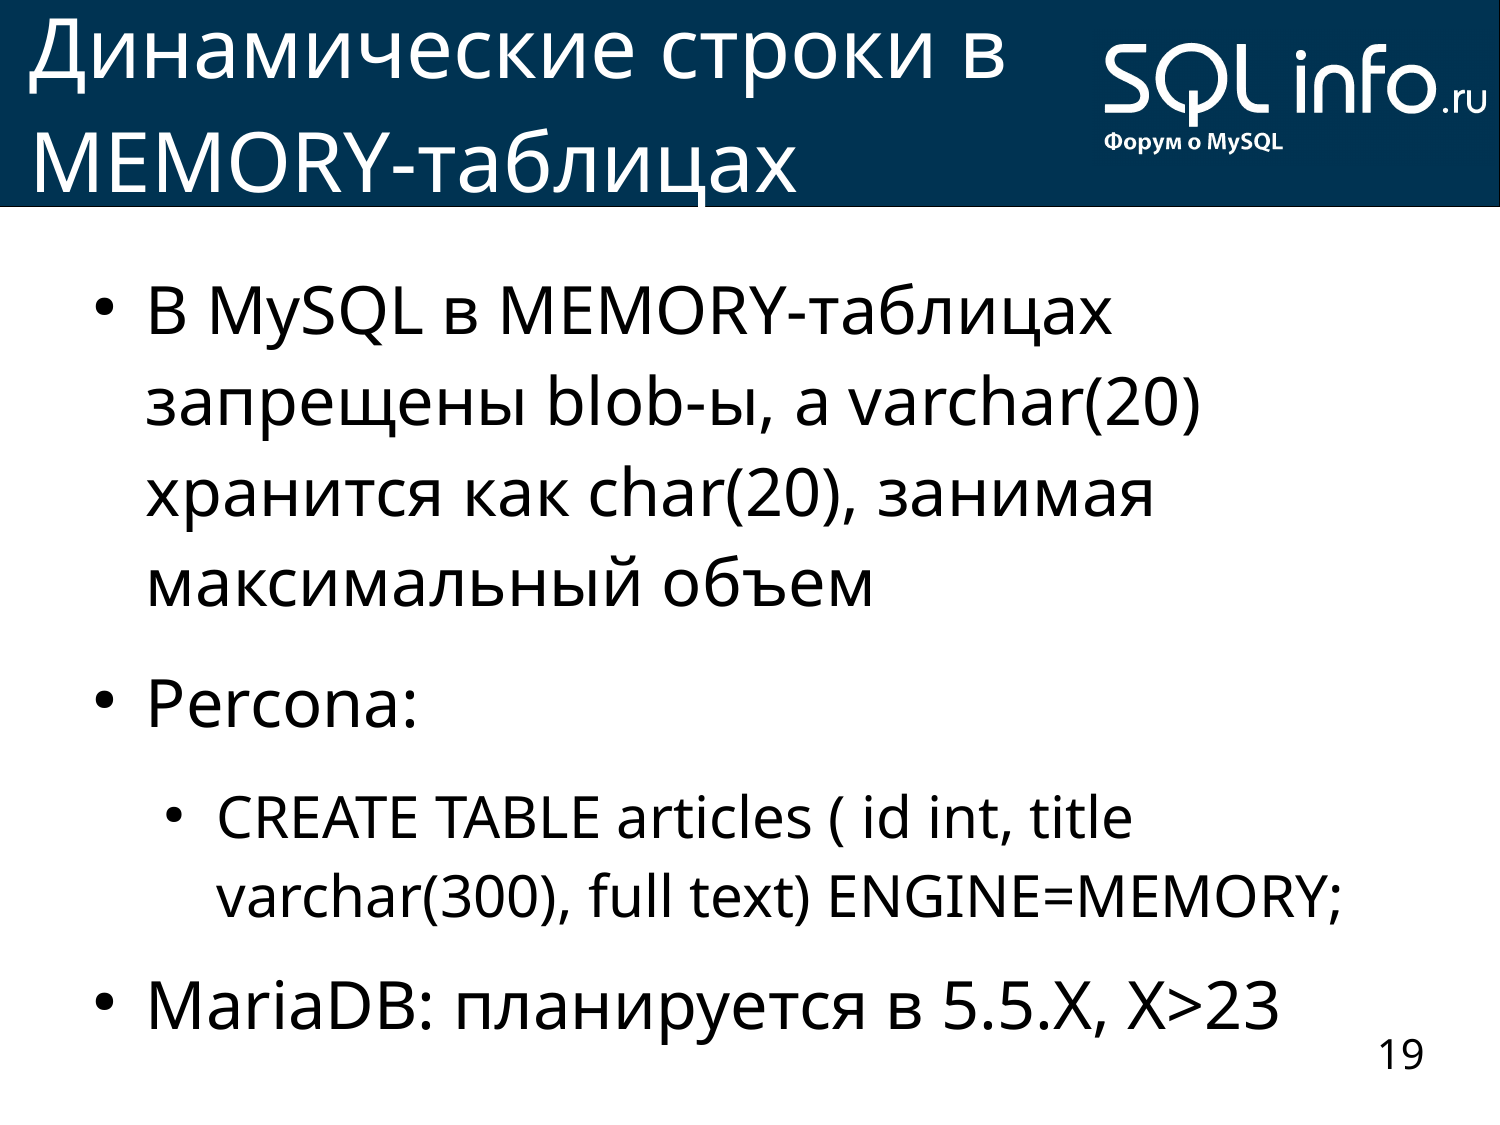

# Динамические строки в MEMORY-таблицах
В MySQL в MEMORY-таблицах запрещены blob-ы, а varchar(20) хранится как char(20), занимая максимальный объем
Percona:
CREATE TABLE articles ( id int, title varchar(300), full text) ENGINE=MEMORY;
MariaDB: планируется в 5.5.X, X>23
19